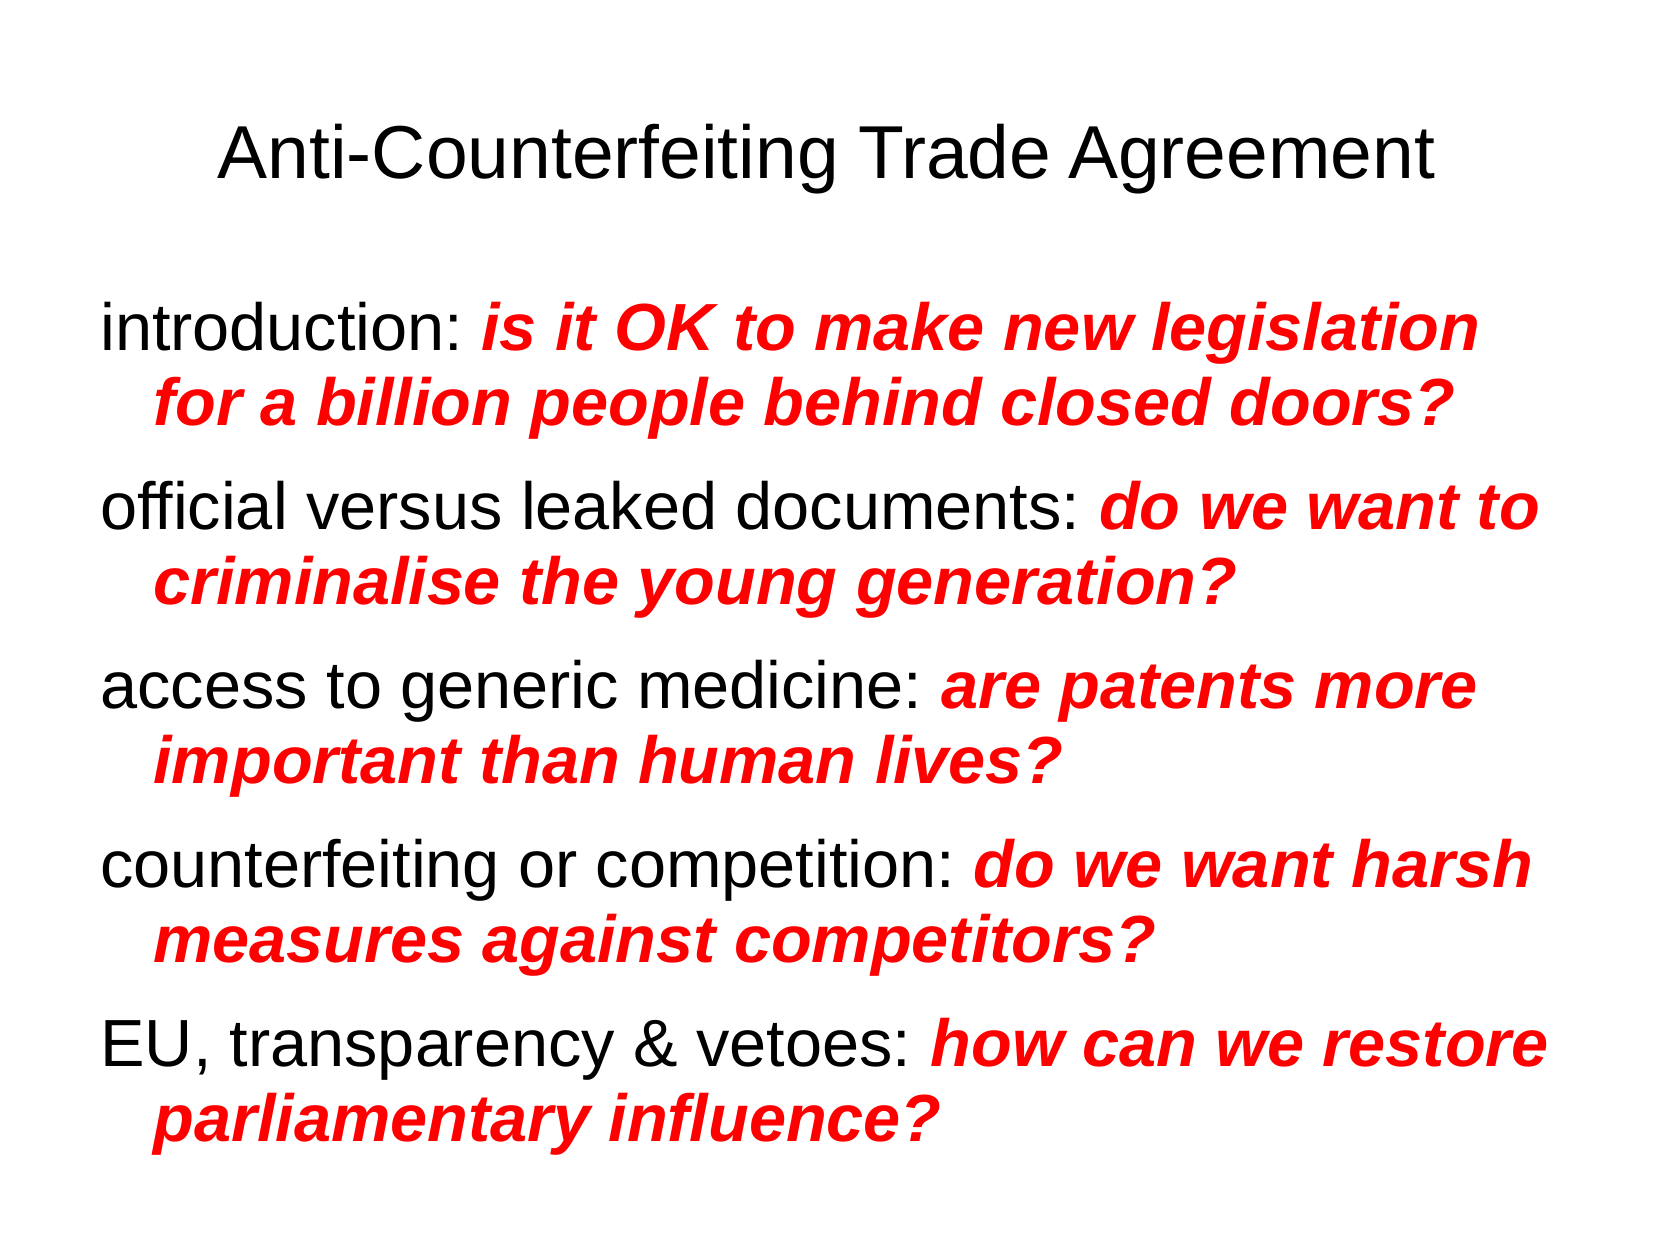

# Anti-Counterfeiting Trade Agreement
introduction: is it OK to make new legislation for a billion people behind closed doors?
official versus leaked documents: do we want to criminalise the young generation?
access to generic medicine: are patents more important than human lives?
counterfeiting or competition: do we want harsh measures against competitors?
EU, transparency & vetoes: how can we restore parliamentary influence?